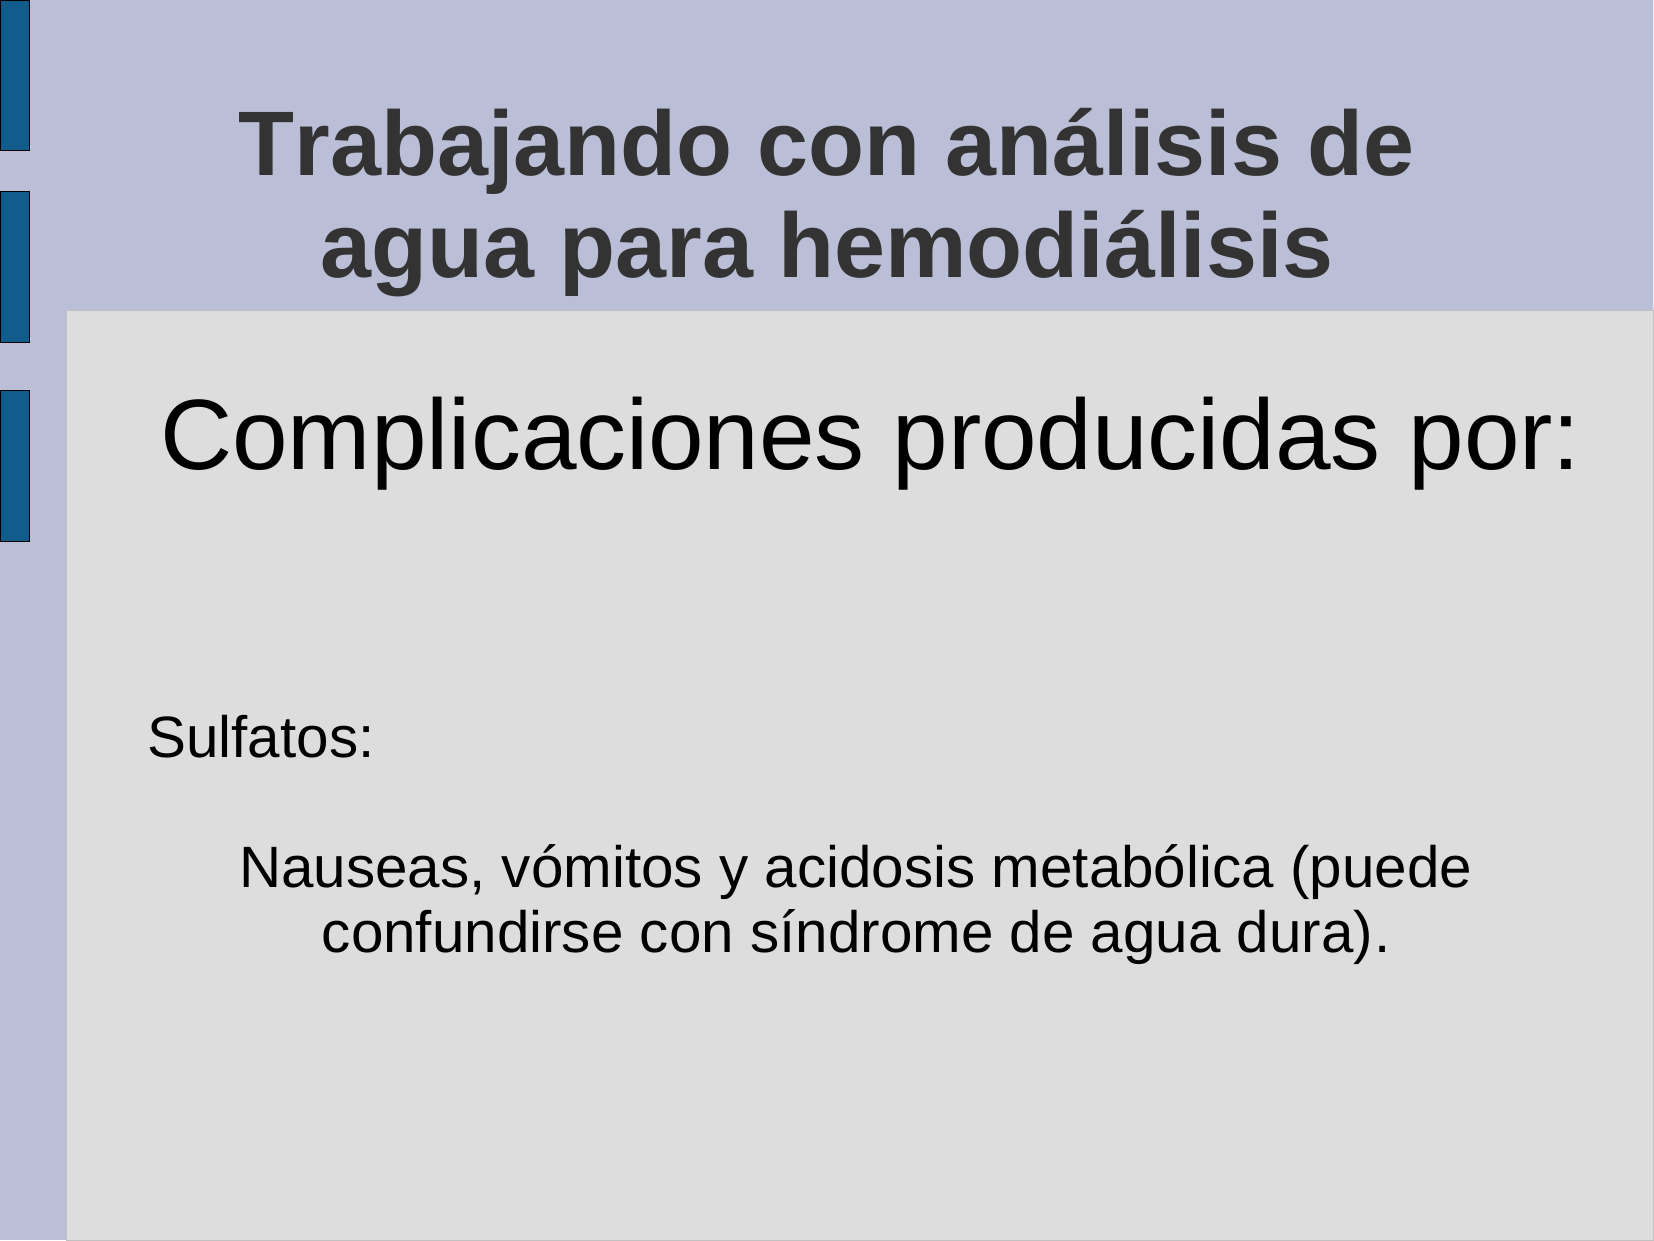

# Trabajando con análisis de agua para hemodiálisis
Complicaciones producidas por:
Sulfatos:
Nauseas, vómitos y acidosis metabólica (puede confundirse con síndrome de agua dura).